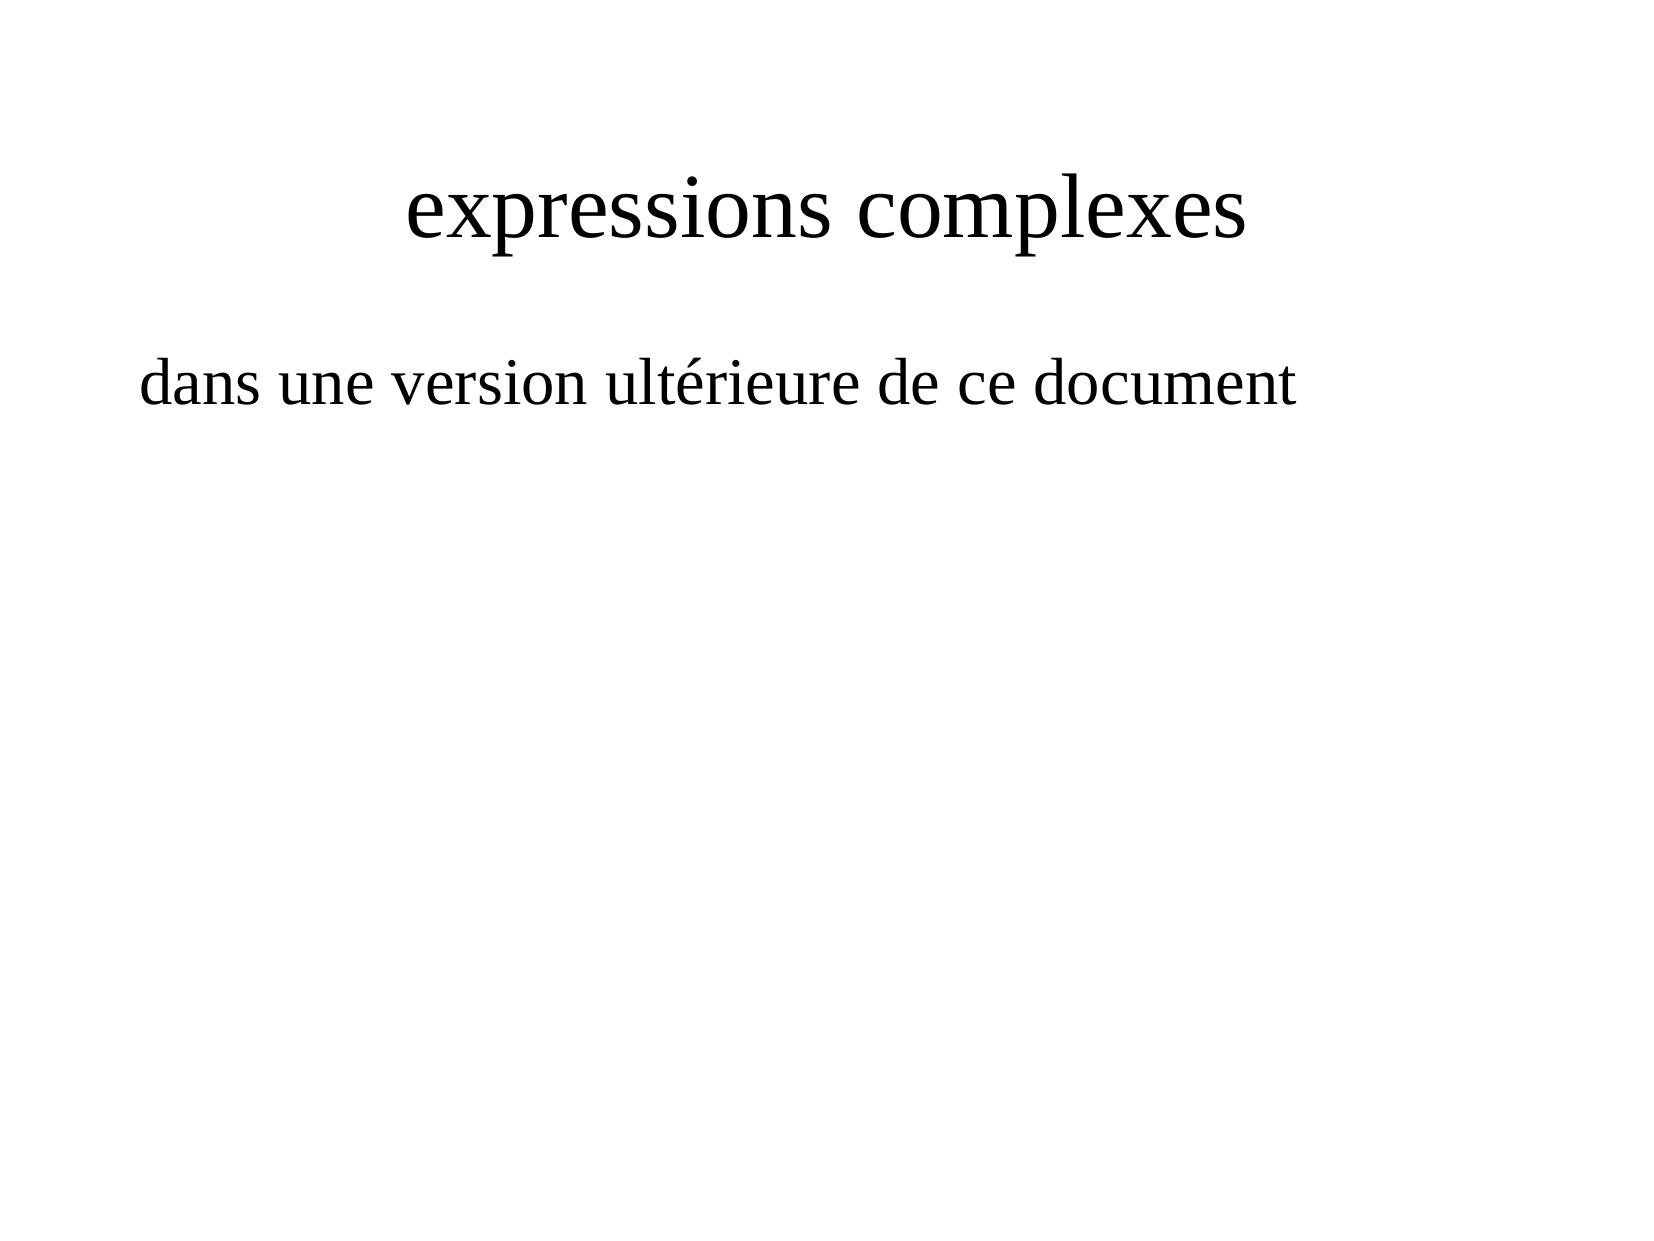

# expressions complexes
dans une version ultérieure de ce document